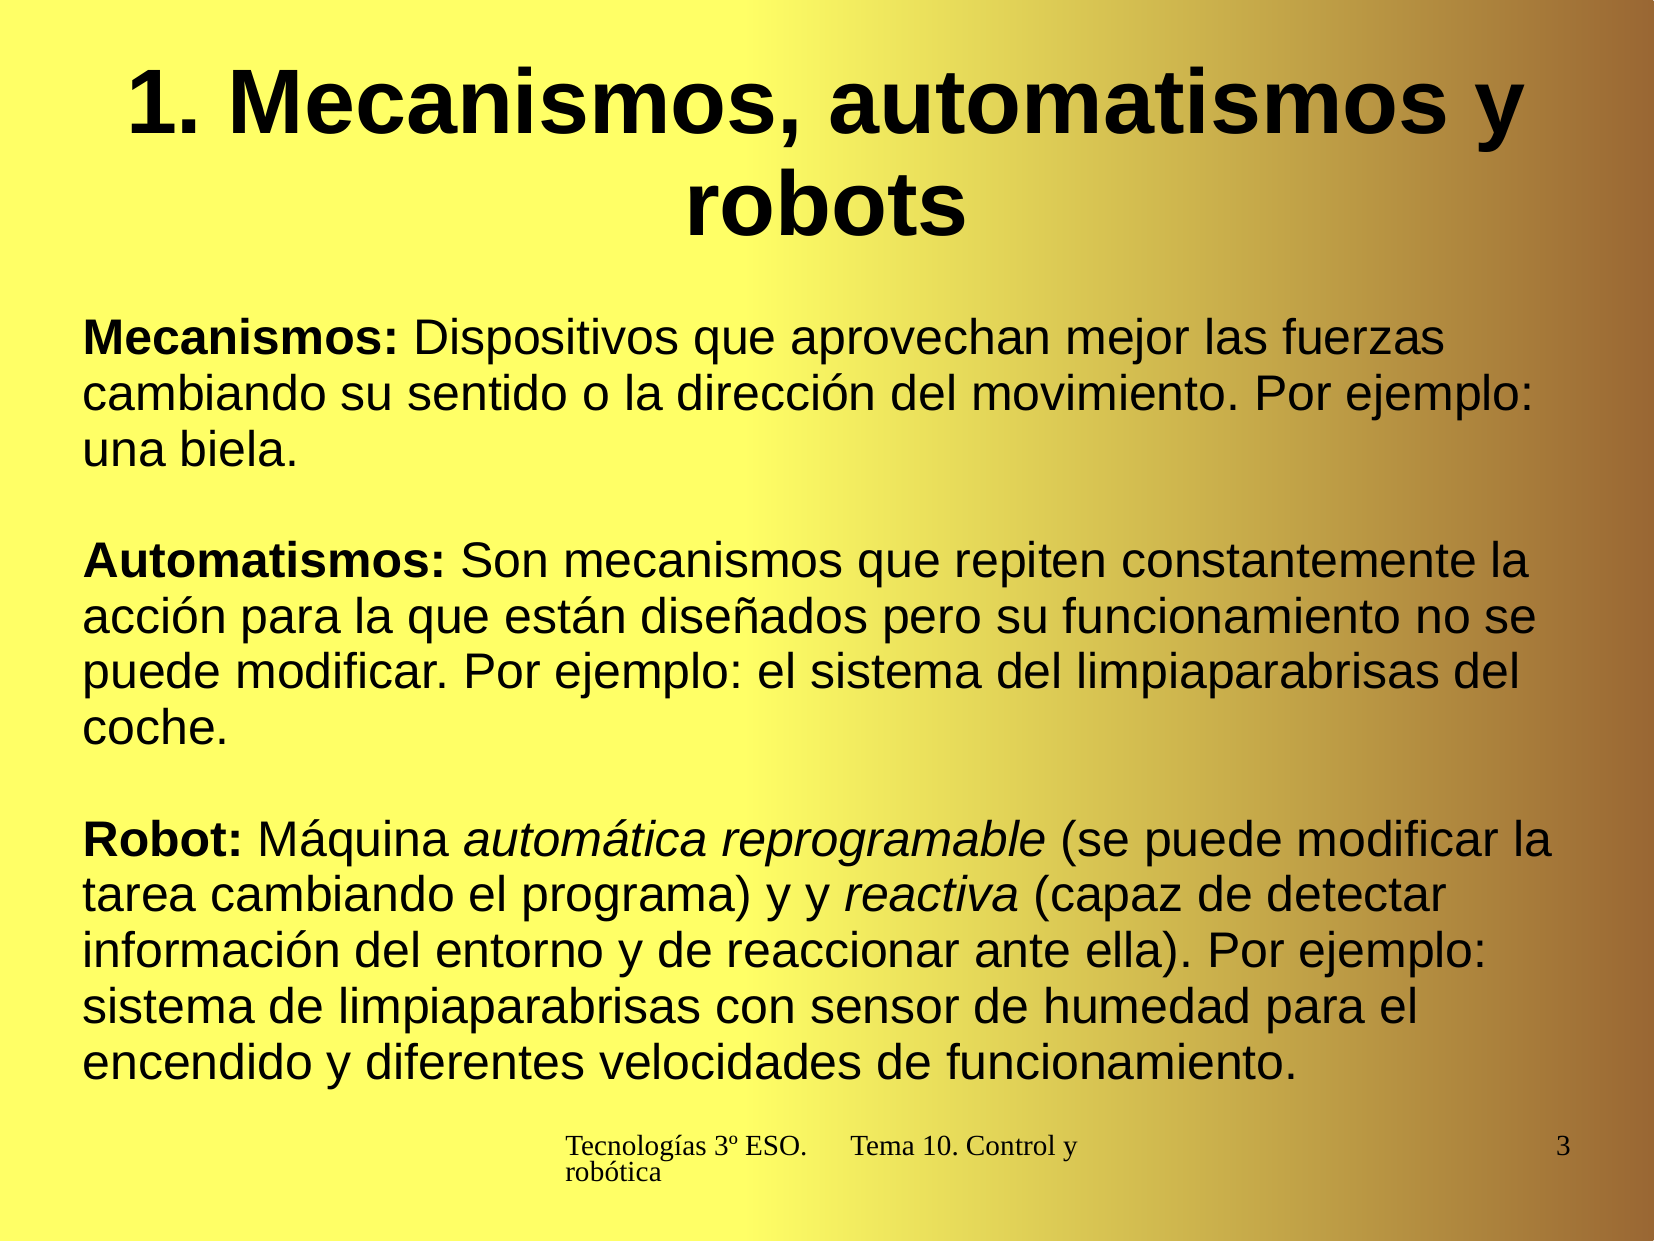

# 1. Mecanismos, automatismos y robots
Mecanismos: Dispositivos que aprovechan mejor las fuerzas cambiando su sentido o la dirección del movimiento. Por ejemplo: una biela.
Automatismos: Son mecanismos que repiten constantemente la acción para la que están diseñados pero su funcionamiento no se puede modificar. Por ejemplo: el sistema del limpiaparabrisas del coche.
Robot: Máquina automática reprogramable (se puede modificar la tarea cambiando el programa) y y reactiva (capaz de detectar información del entorno y de reaccionar ante ella). Por ejemplo: sistema de limpiaparabrisas con sensor de humedad para el encendido y diferentes velocidades de funcionamiento.
Tecnologías 3º ESO. Tema 10. Control y robótica
3